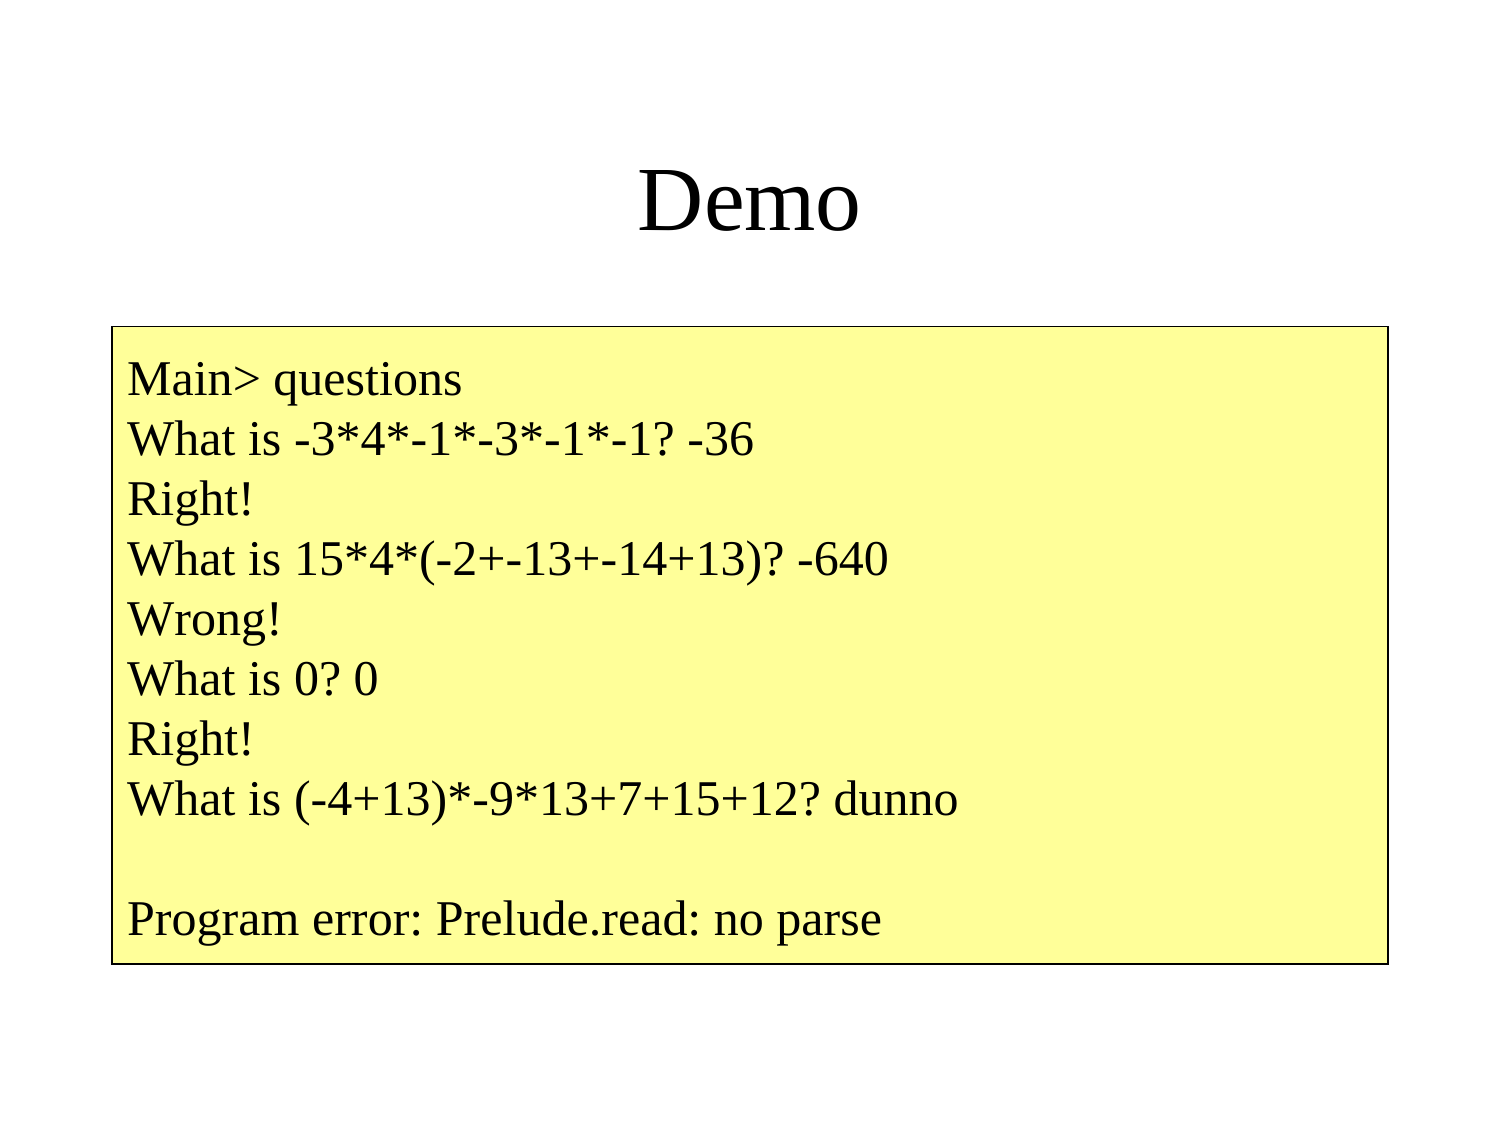

# Demo
Main> questions
What is -3*4*-1*-3*-1*-1? -36
Right!
What is 15*4*(-2+-13+-14+13)? -640
Wrong!
What is 0? 0
Right!
What is (-4+13)*-9*13+7+15+12? dunno
Program error: Prelude.read: no parse